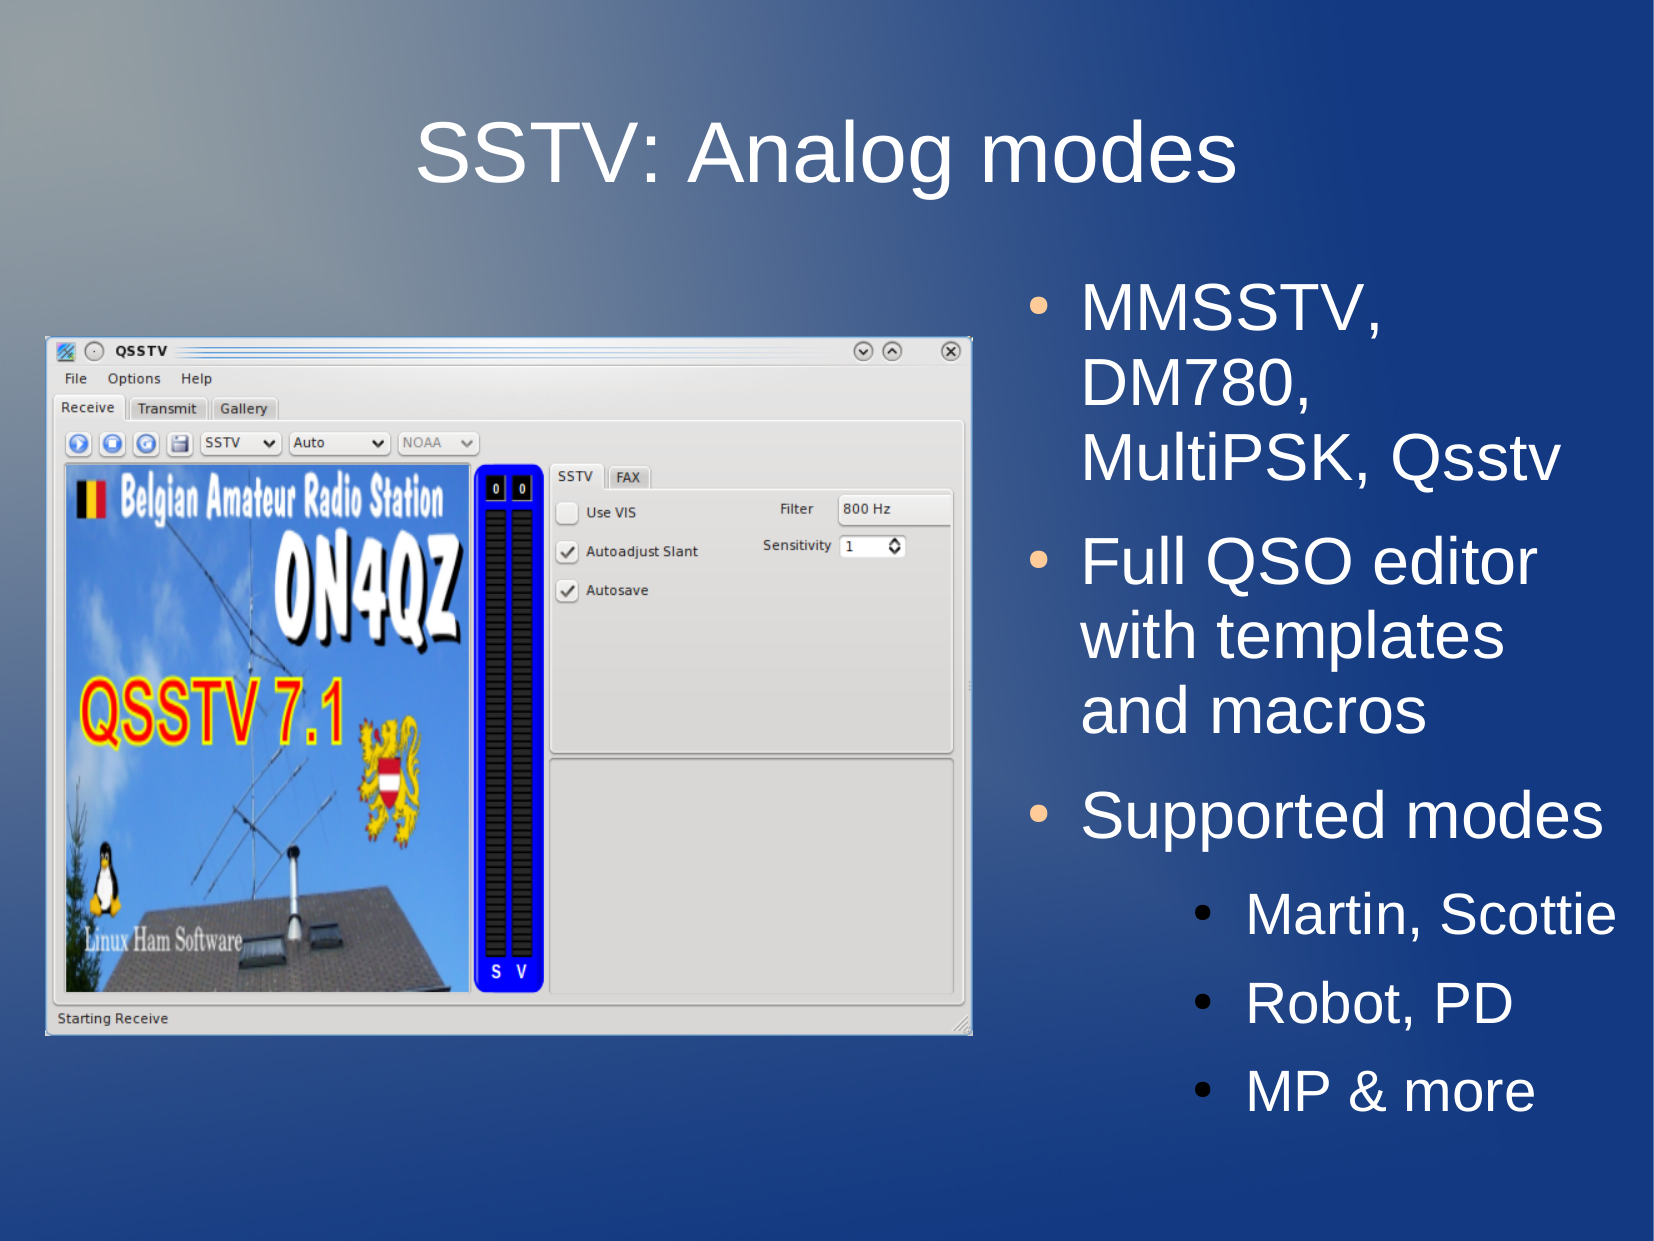

# SSTV: Analog modes
MMSSTV, DM780, MultiPSK, Qsstv
Full QSO editor with templates and macros
Supported modes
Martin, Scottie
Robot, PD
MP & more